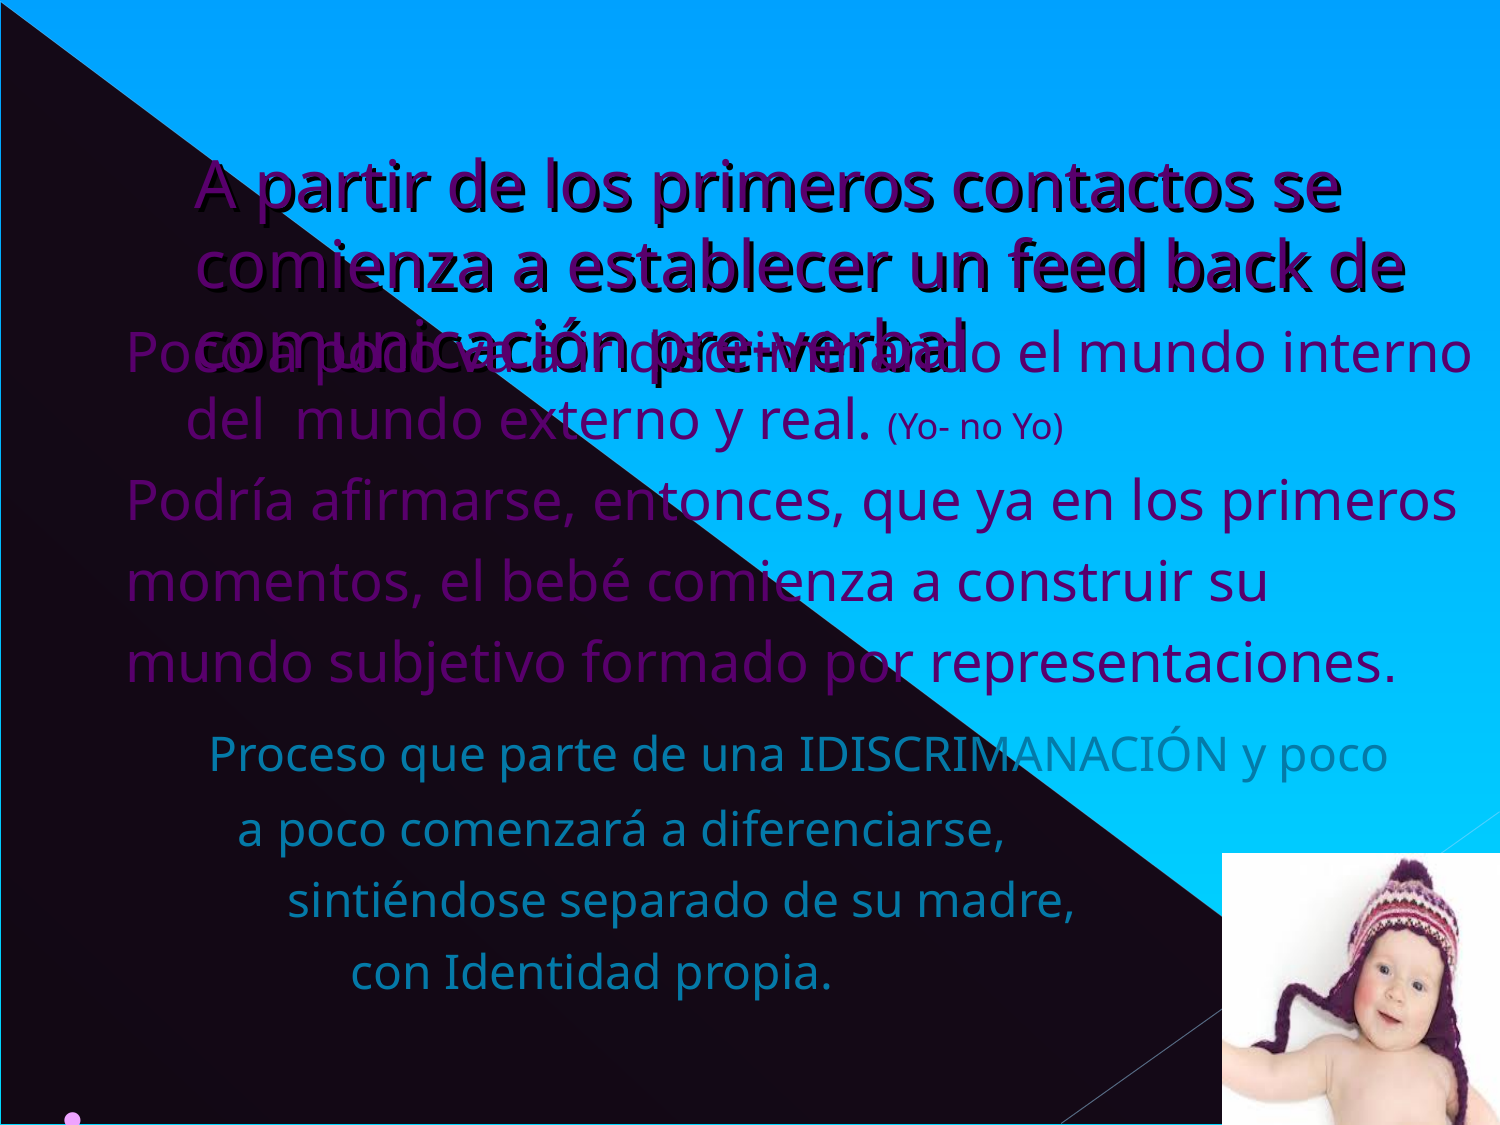

# A partir de los primeros contactos se comienza a establecer un feed back de comunicación pre-verbal
Poco a poco va a ir discriminando el mundo interno del mundo externo y real. (Yo- no Yo)
Podría afirmarse, entonces, que ya en los primeros
momentos, el bebé comienza a construir su
mundo subjetivo formado por representaciones.
 Proceso que parte de una IDISCRIMANACIÓN y poco
 a poco comenzará a diferenciarse,
 sintiéndose separado de su madre,
 con Identidad propia.